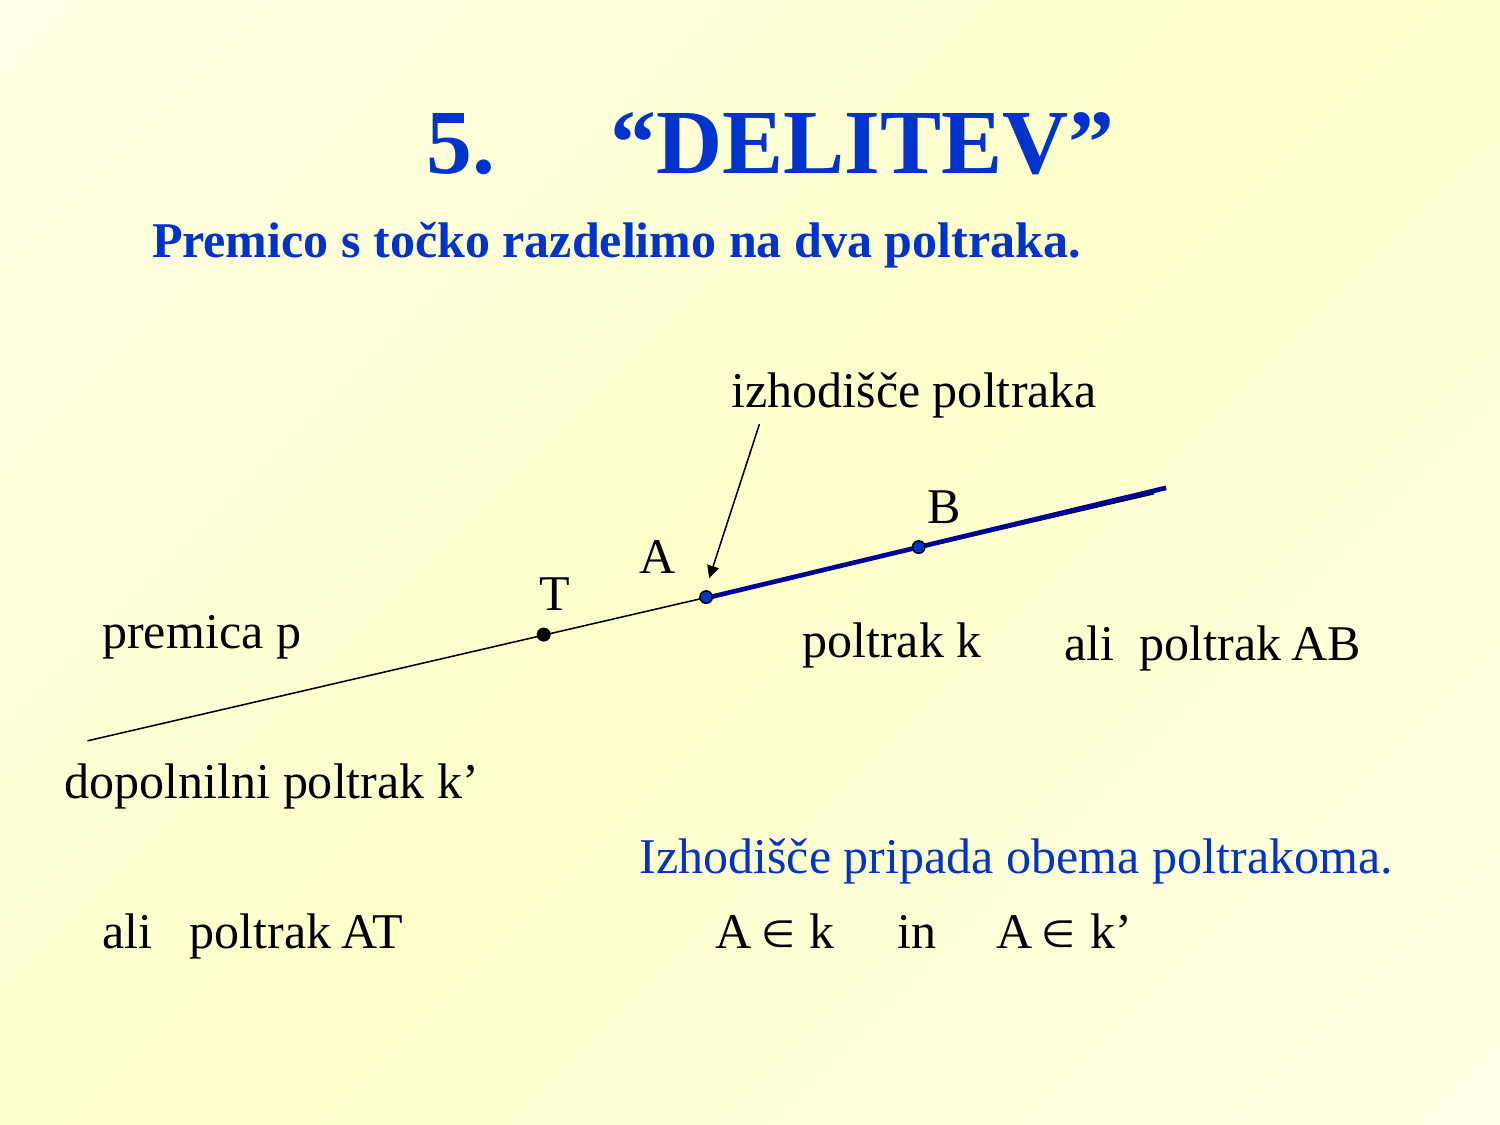

5. “DELITEV”
Premico s točko razdelimo na dva poltraka.
izhodišče poltraka
B
A
T
premica p
poltrak k
ali poltrak AB
dopolnilni poltrak k’
Izhodišče pripada obema poltrakoma.
ali poltrak AT
A  k in A  k’